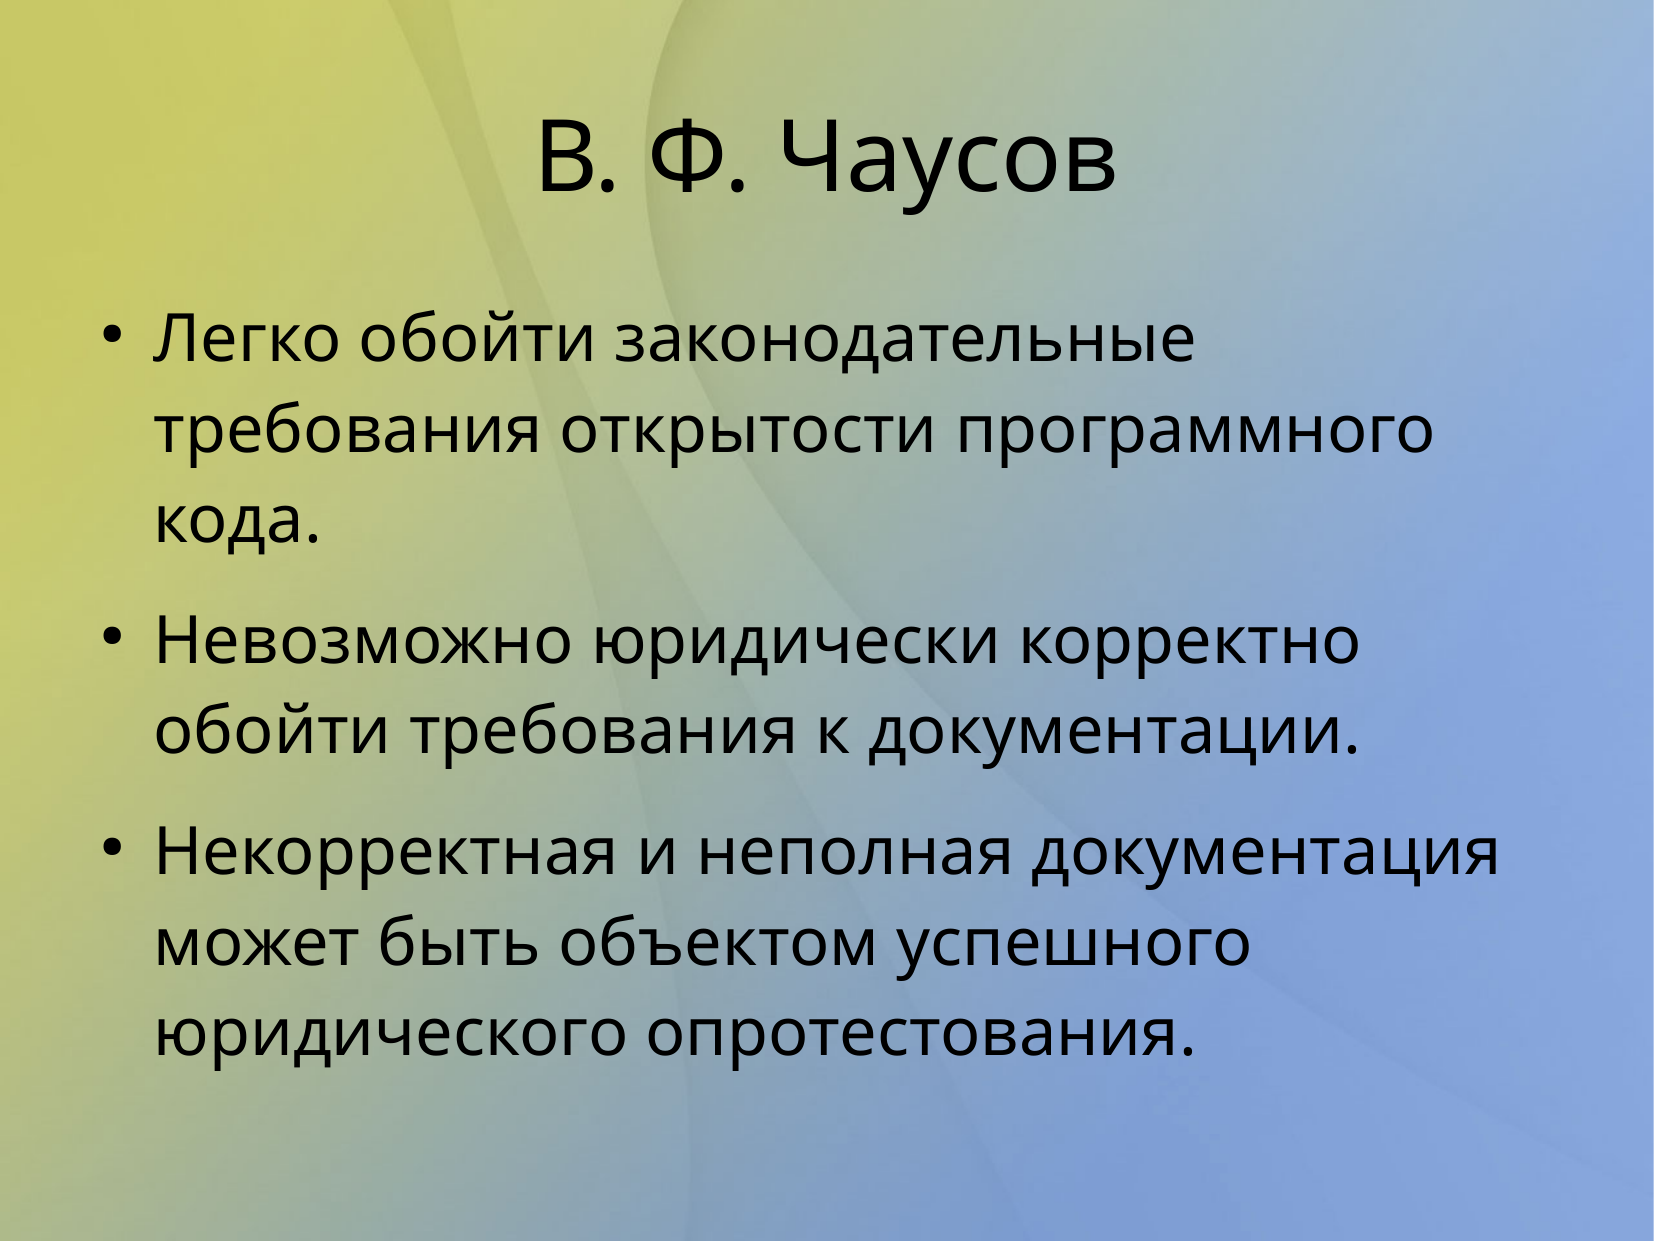

# В. Ф. Чаусов
Легко обойти законодательные требования открытости программного кода.
Невозможно юридически корректно обойти требования к документации.
Некорректная и неполная документация может быть объектом успешного юридического опротестования.